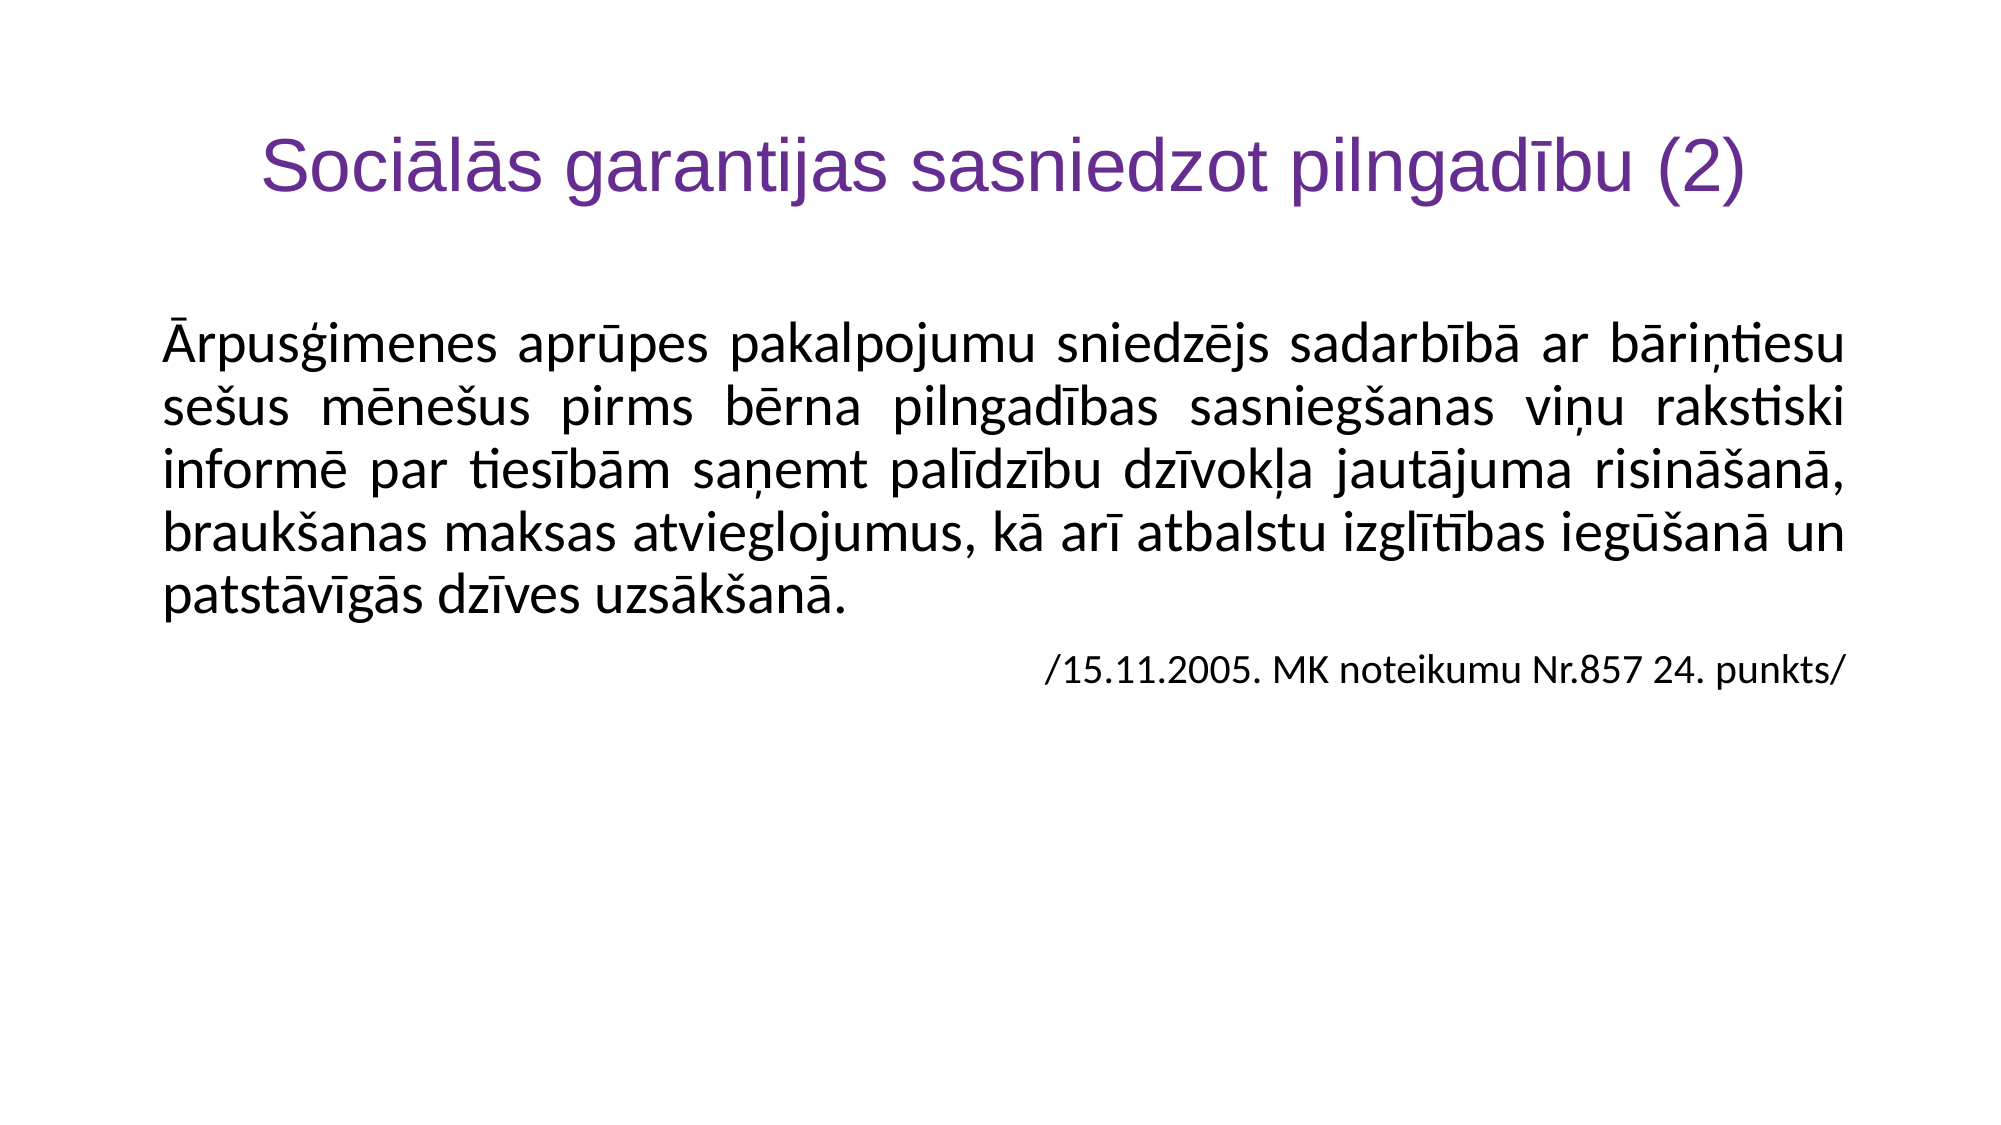

# Sociālās garantijas sasniedzot pilngadību (2)
Ārpusģimenes aprūpes pakalpojumu sniedzējs sadarbībā ar bāriņtiesu sešus mēnešus pirms bērna pilngadības sasniegšanas viņu rakstiski informē par tiesībām saņemt palīdzību dzīvokļa jautājuma risināšanā, braukšanas maksas atvieglojumus, kā arī atbalstu izglītības iegūšanā un patstāvīgās dzīves uzsākšanā.
/15.11.2005. MK noteikumu Nr.857 24. punkts/